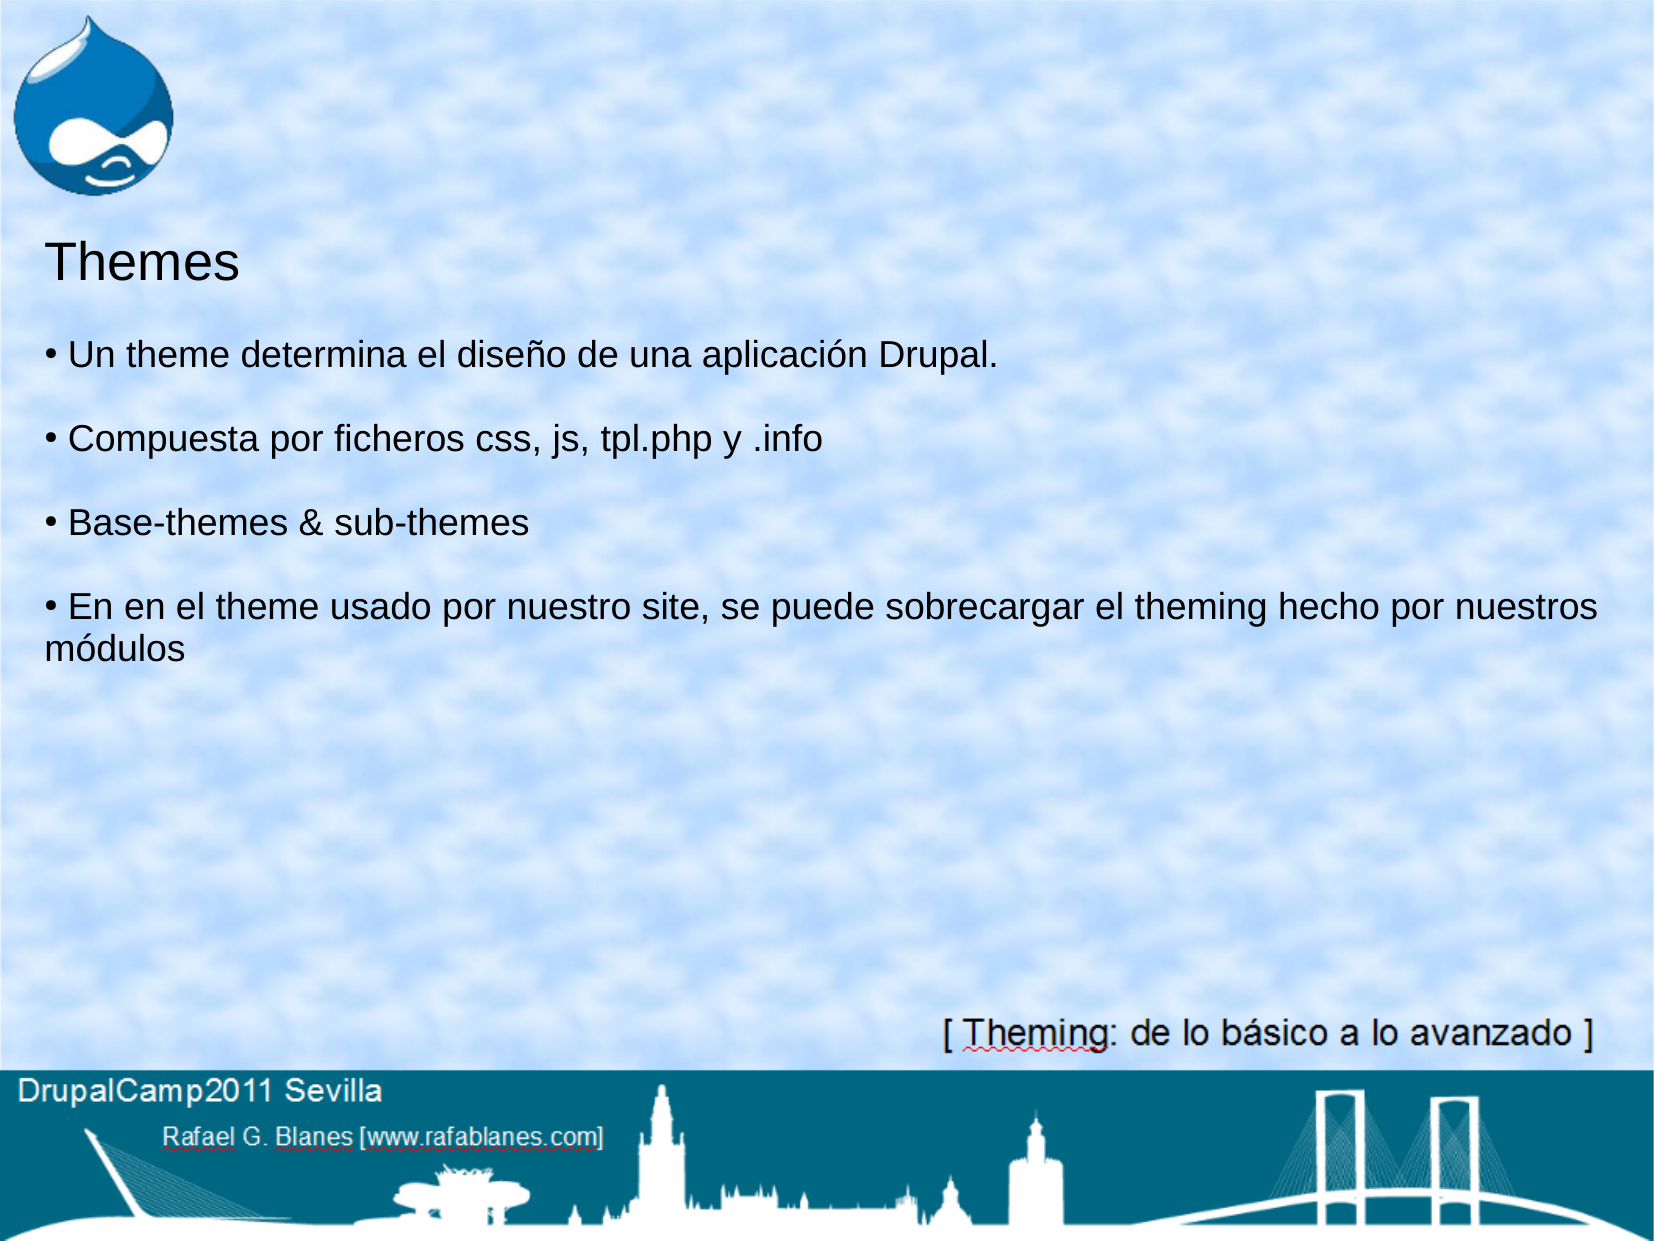

Themes
 Un theme determina el diseño de una aplicación Drupal.
 Compuesta por ficheros css, js, tpl.php y .info
 Base-themes & sub-themes
 En en el theme usado por nuestro site, se puede sobrecargar el theming hecho por nuestros módulos